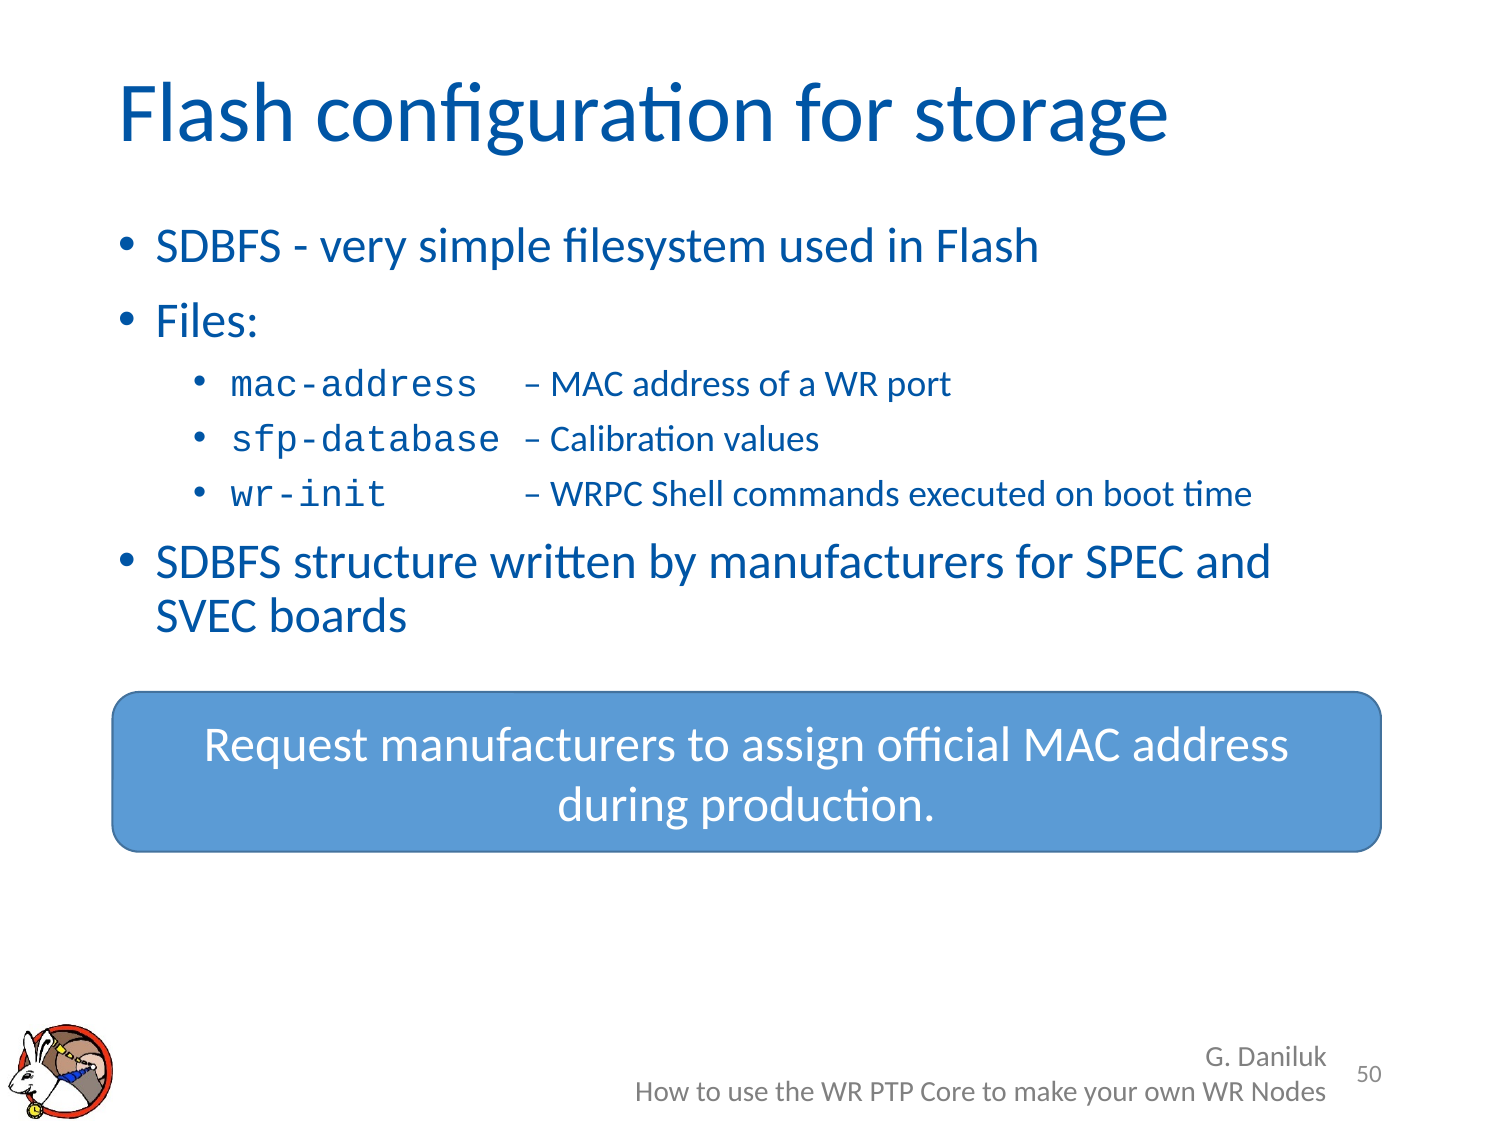

# Flash configuration for storage
SDBFS - very simple filesystem used in Flash
Files:
mac-address – MAC address of a WR port
sfp-database – Calibration values
wr-init – WRPC Shell commands executed on boot time
SDBFS structure written by manufacturers for SPEC and SVEC boards
Request manufacturers to assign official MAC address during production.
G. Daniluk
How to use the WR PTP Core to make your own WR Nodes